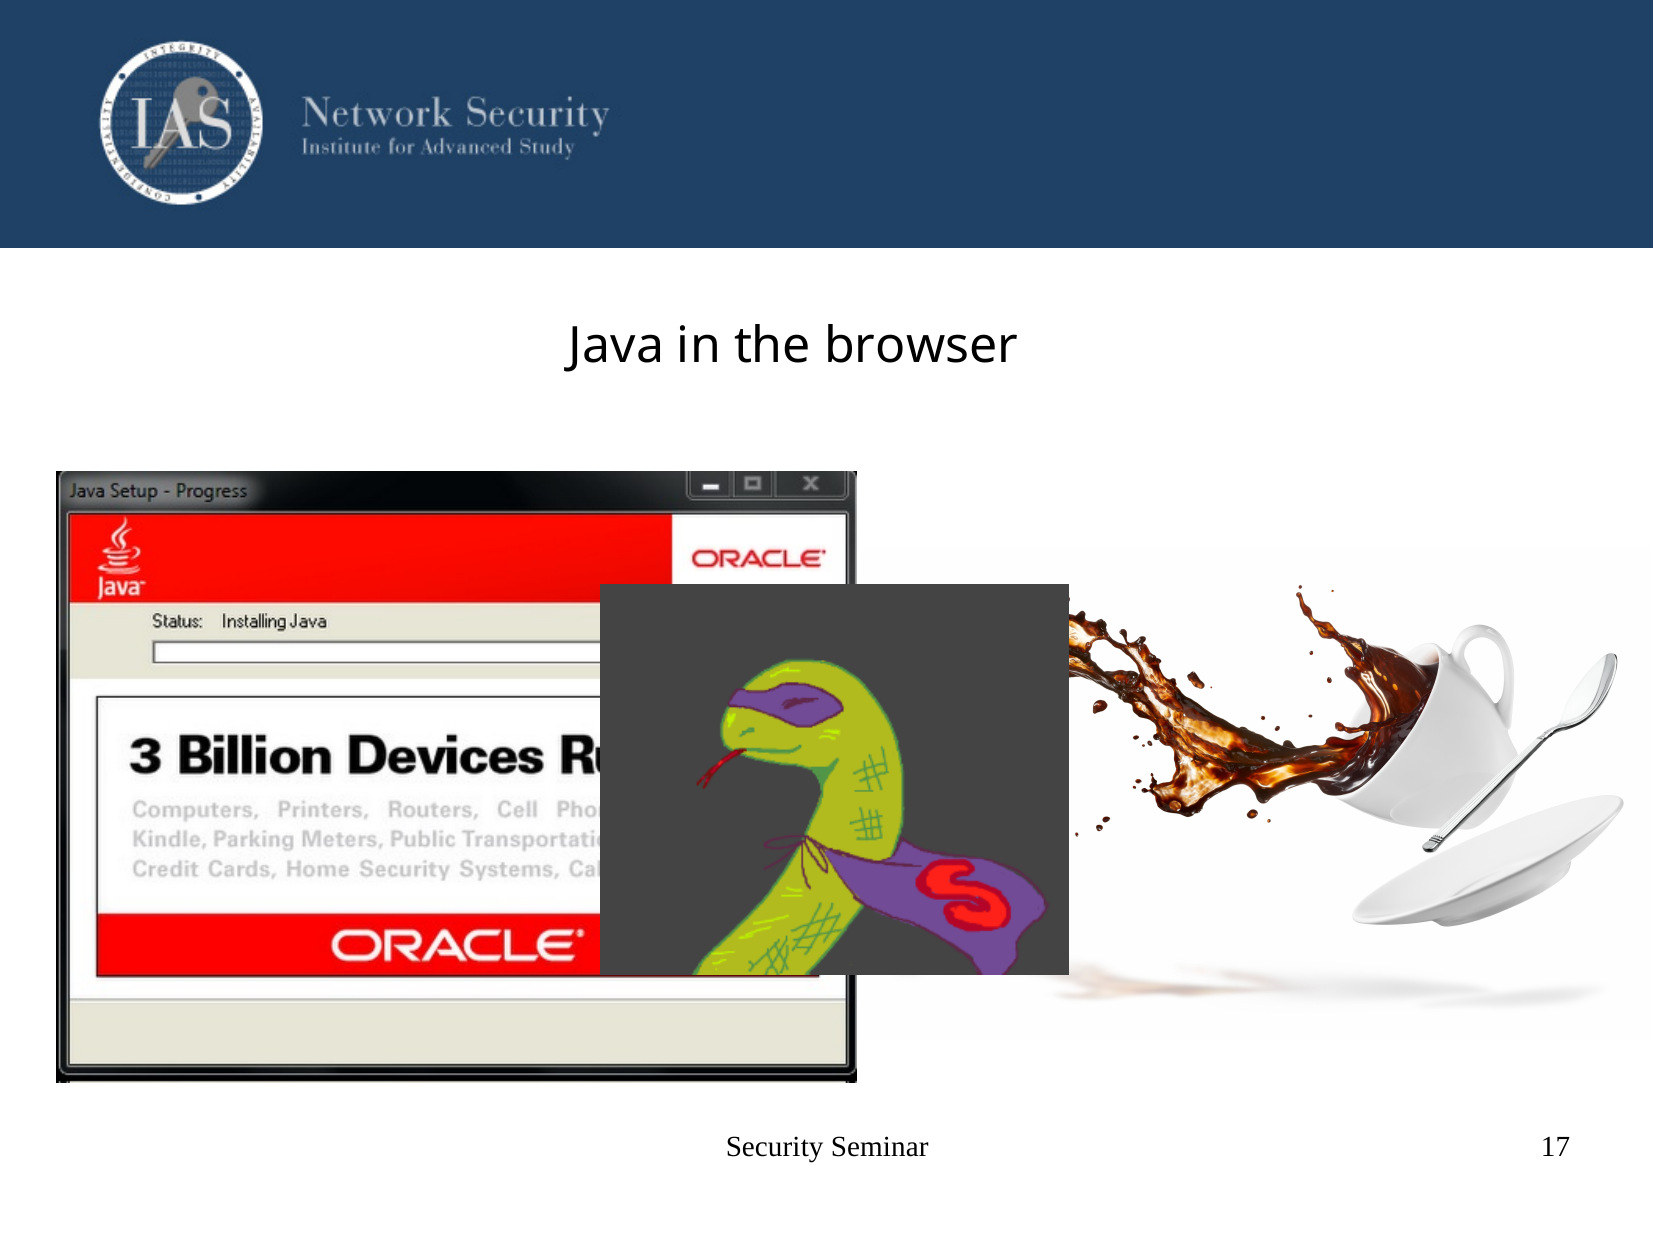

# Java in the browser
Security Seminar
17